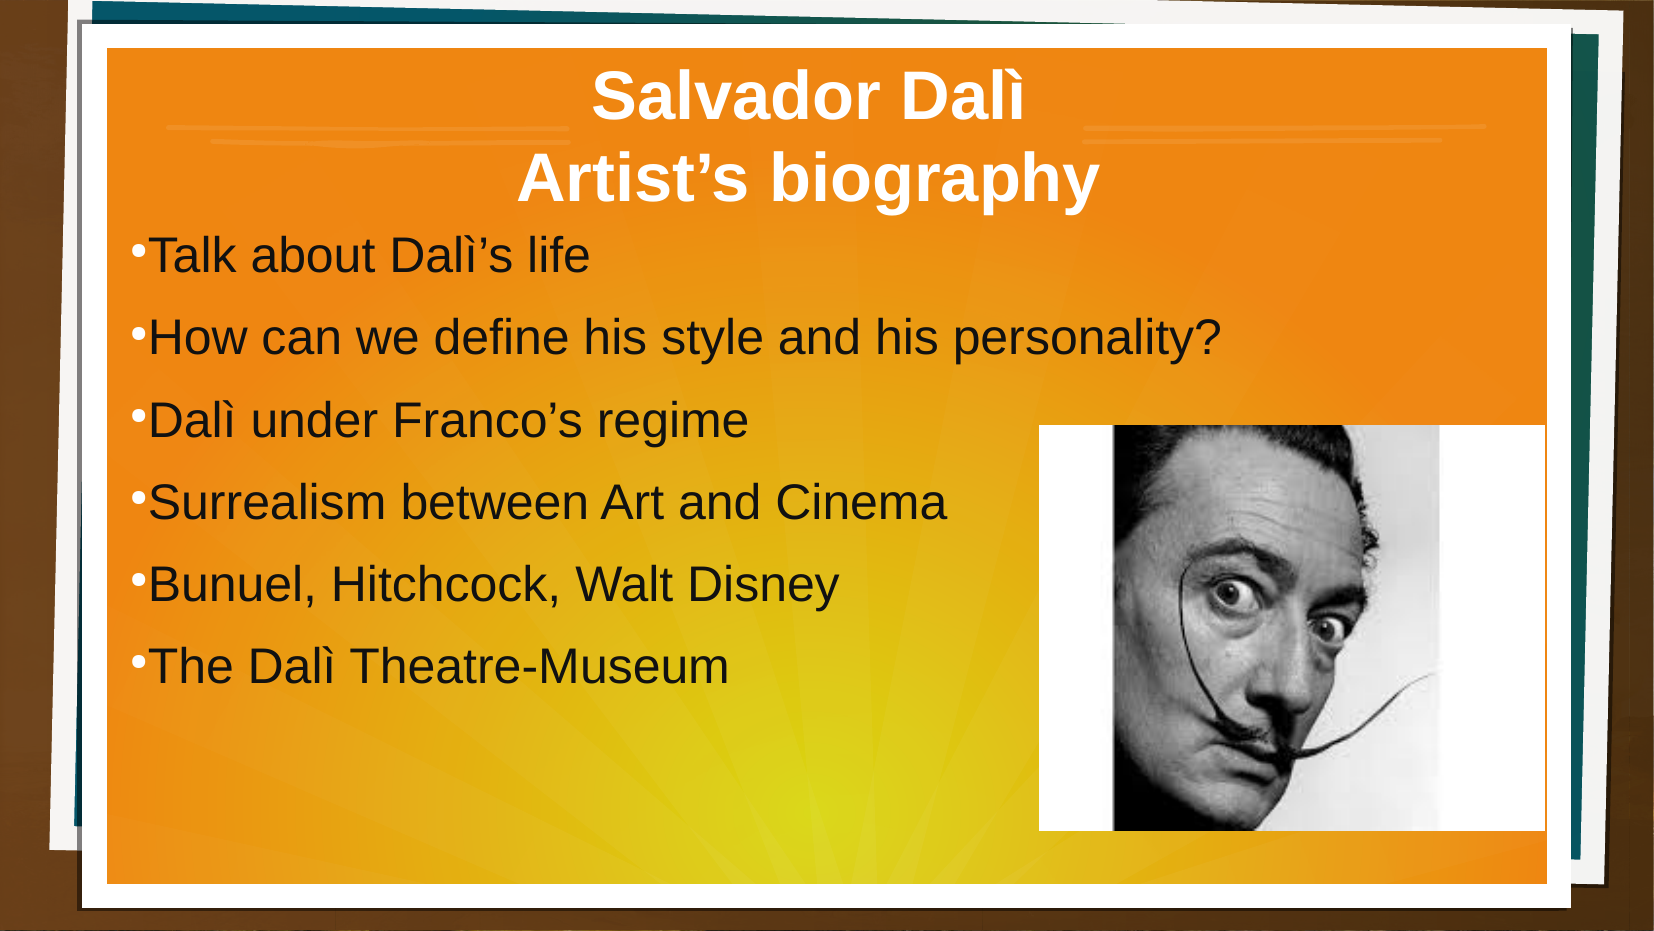

# Salvador Dalì Artist’s biography
Talk about Dalì’s life
How can we define his style and his personality?
Dalì under Franco’s regime
Surrealism between Art and Cinema
Bunuel, Hitchcock, Walt Disney
The Dalì Theatre-Museum